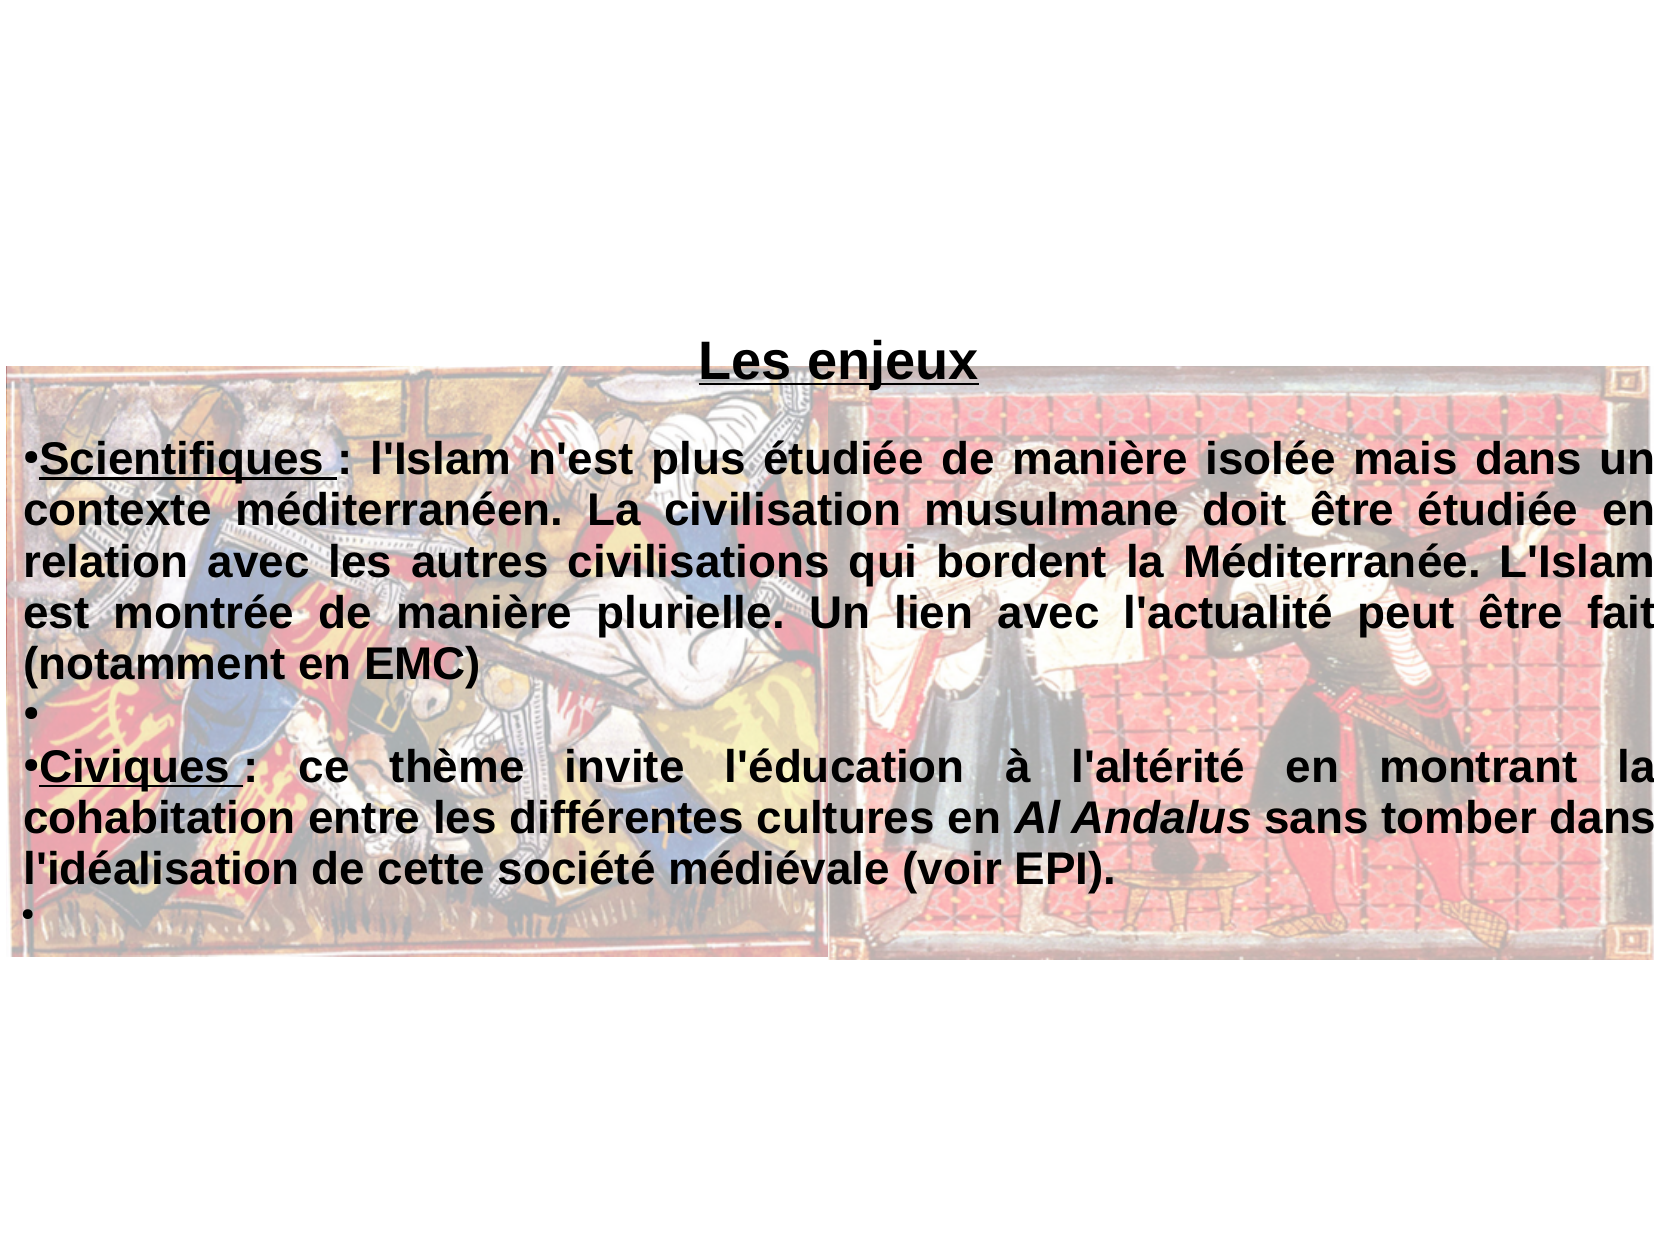

Les enjeux
Scientifiques : l'Islam n'est plus étudiée de manière isolée mais dans un contexte méditerranéen. La civilisation musulmane doit être étudiée en relation avec les autres civilisations qui bordent la Méditerranée. L'Islam est montrée de manière plurielle. Un lien avec l'actualité peut être fait (notamment en EMC)
Civiques : ce thème invite l'éducation à l'altérité en montrant la cohabitation entre les différentes cultures en Al Andalus sans tomber dans l'idéalisation de cette société médiévale (voir EPI).